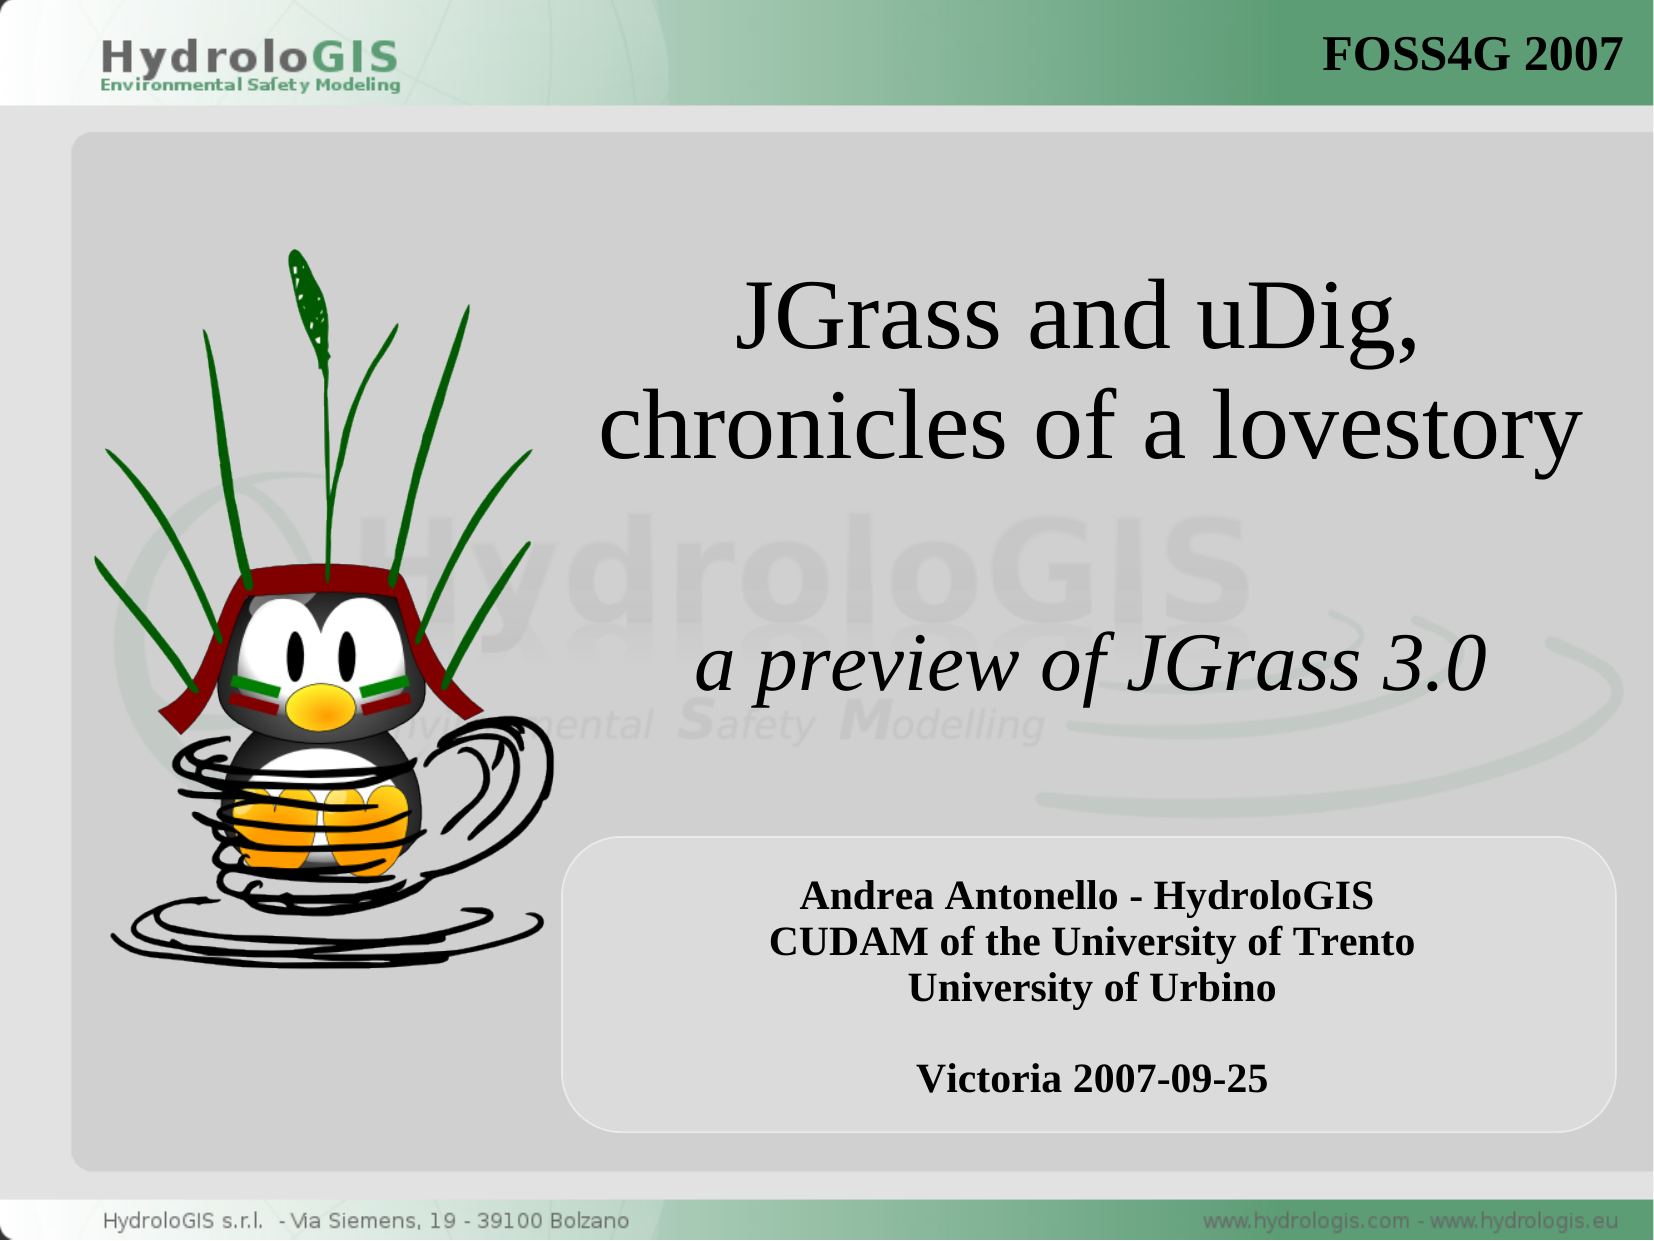

JGrass and uDig,
chronicles of a lovestory
a preview of JGrass 3.0
Andrea Antonello - HydroloGIS
CUDAM of the University of Trento
University of Urbino
Victoria 2007-09-25